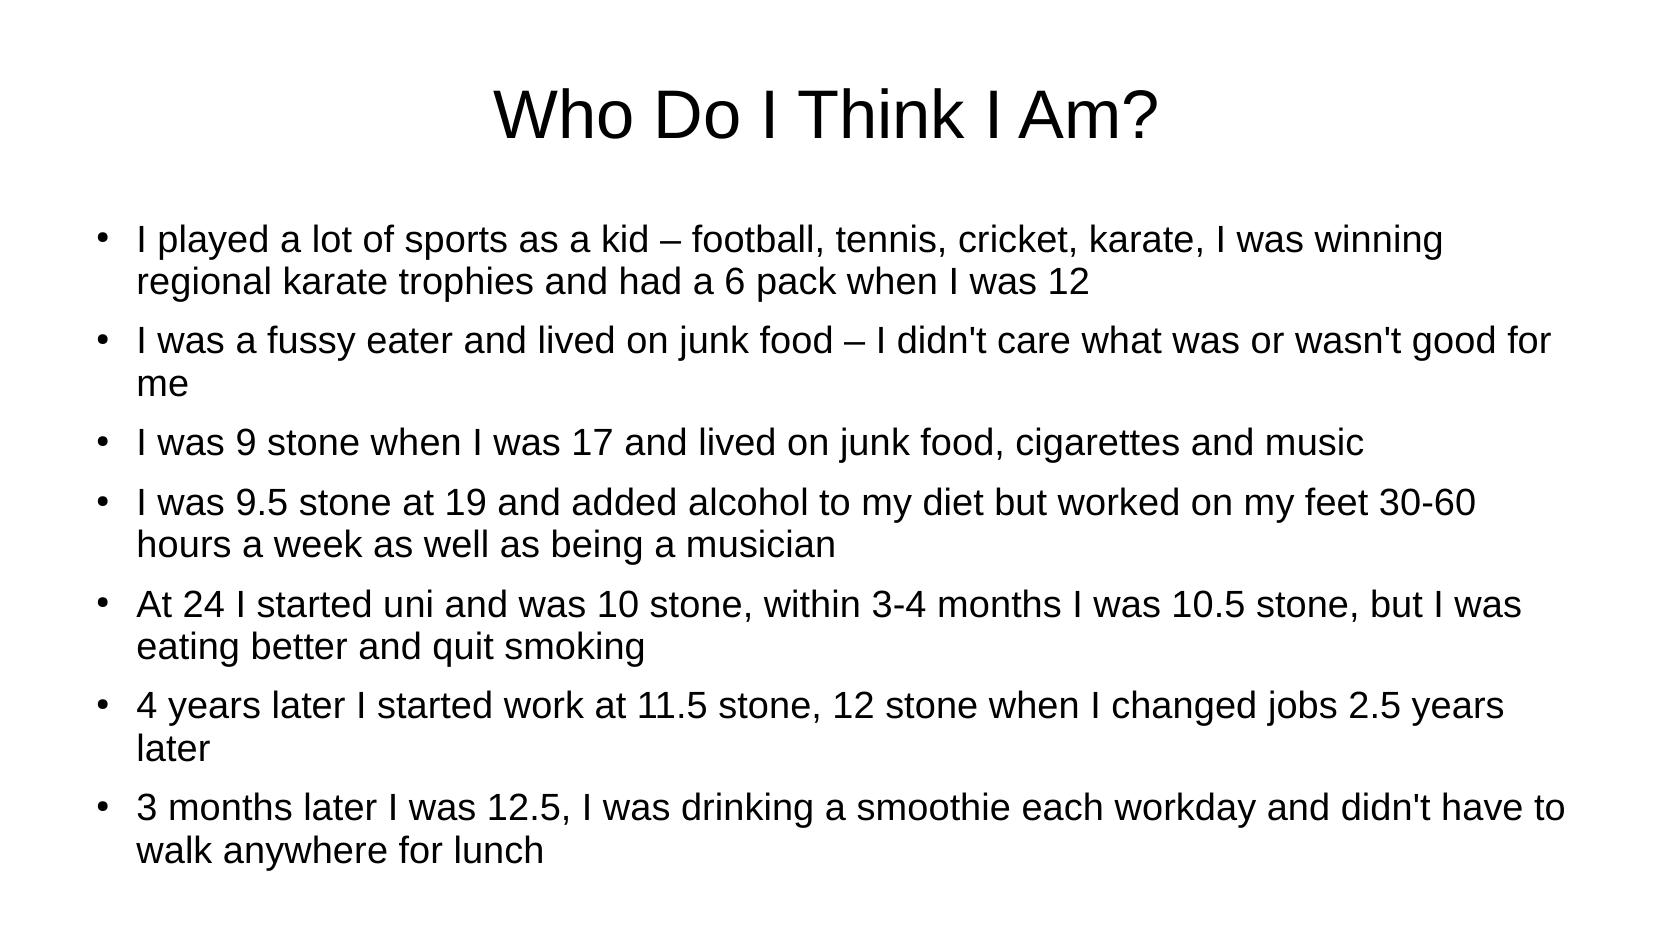

# Who Do I Think I Am?
I played a lot of sports as a kid – football, tennis, cricket, karate, I was winning regional karate trophies and had a 6 pack when I was 12
I was a fussy eater and lived on junk food – I didn't care what was or wasn't good for me
I was 9 stone when I was 17 and lived on junk food, cigarettes and music
I was 9.5 stone at 19 and added alcohol to my diet but worked on my feet 30-60 hours a week as well as being a musician
At 24 I started uni and was 10 stone, within 3-4 months I was 10.5 stone, but I was eating better and quit smoking
4 years later I started work at 11.5 stone, 12 stone when I changed jobs 2.5 years later
3 months later I was 12.5, I was drinking a smoothie each workday and didn't have to walk anywhere for lunch